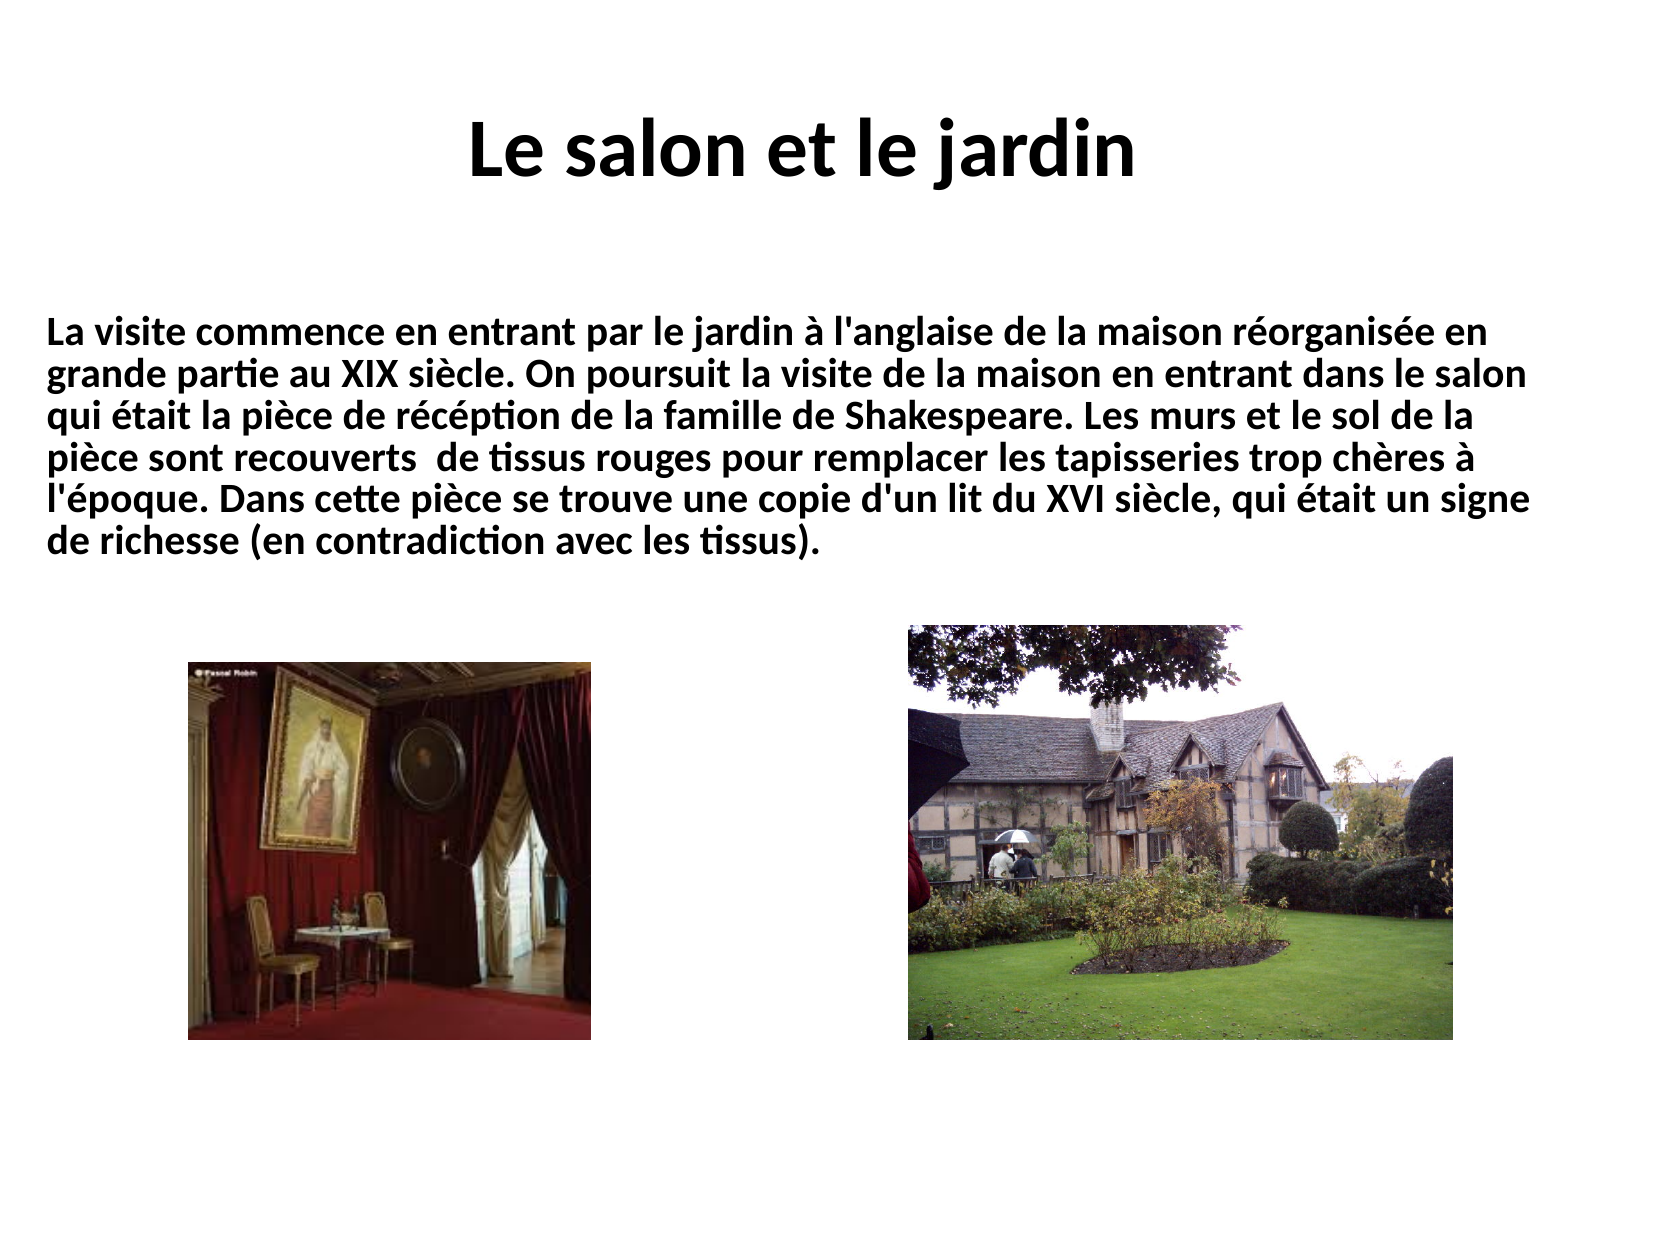

Le salon et le jardin
La visite commence en entrant par le jardin à l'anglaise de la maison réorganisée en grande partie au XIX siècle. On poursuit la visite de la maison en entrant dans le salon qui était la pièce de récéption de la famille de Shakespeare. Les murs et le sol de la pièce sont recouverts de tissus rouges pour remplacer les tapisseries trop chères à l'époque. Dans cette pièce se trouve une copie d'un lit du XVI siècle, qui était un signe de richesse (en contradiction avec les tissus).